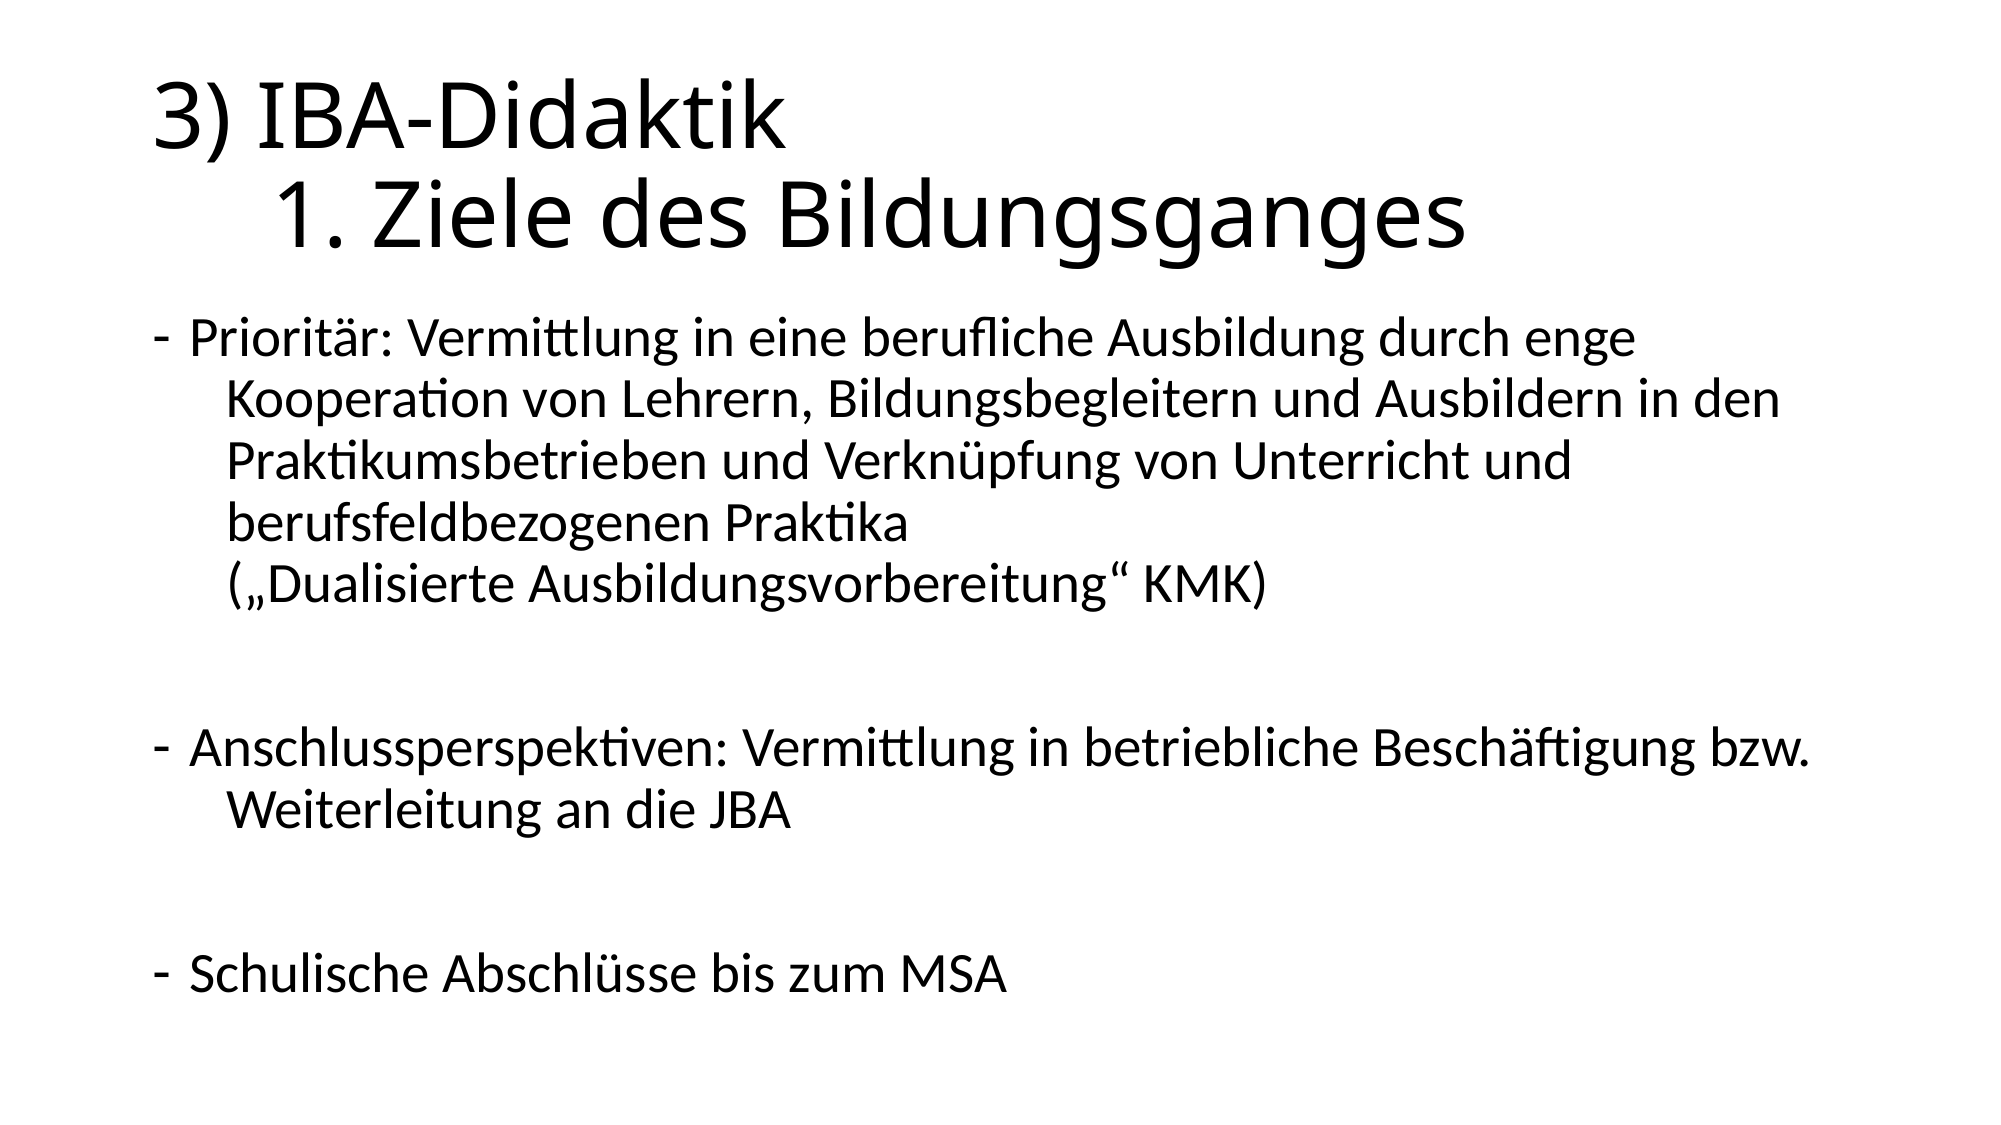

# 3) IBA-Didaktik 1. Ziele des Bildungsganges
Prioritär: Vermittlung in eine berufliche Ausbildung durch enge Kooperation von Lehrern, Bildungsbegleitern und Ausbildern in den Praktikumsbetrieben und Verknüpfung von Unterricht und berufsfeldbezogenen Praktika („Dualisierte Ausbildungsvorbereitung“ KMK)
Anschlussperspektiven: Vermittlung in betriebliche Beschäftigung bzw. Weiterleitung an die JBA
Schulische Abschlüsse bis zum MSA